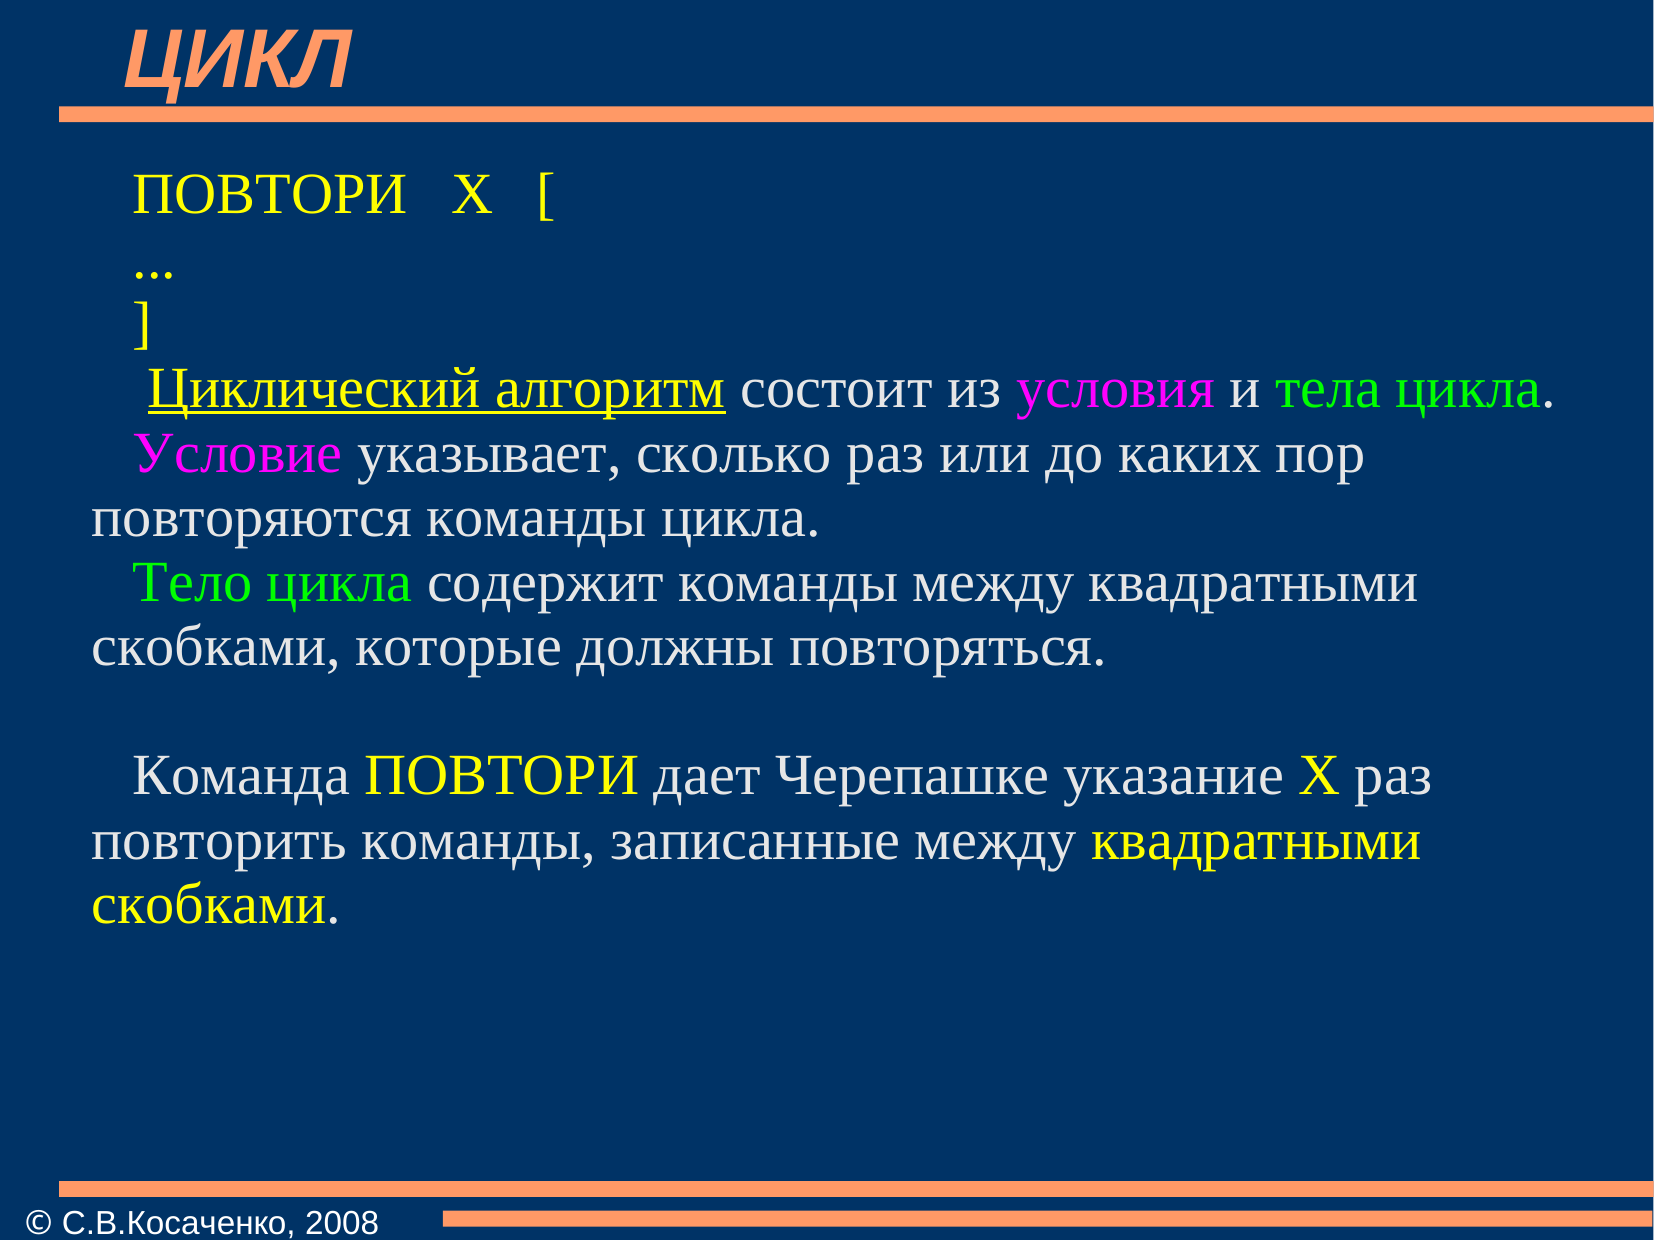

# ЦИКЛ
ПОВТОРИ Х [
...
]
 Циклический алгоритм состоит из условия и тела цикла.
Условие указывает, сколько раз или до каких пор повторяются команды цикла.
Тело цикла содержит команды между квадратными скобками, которые должны повторяться.
Команда ПОВТОРИ дает Черепашке указание Х раз повторить команды, записанные между квадратными скобками.